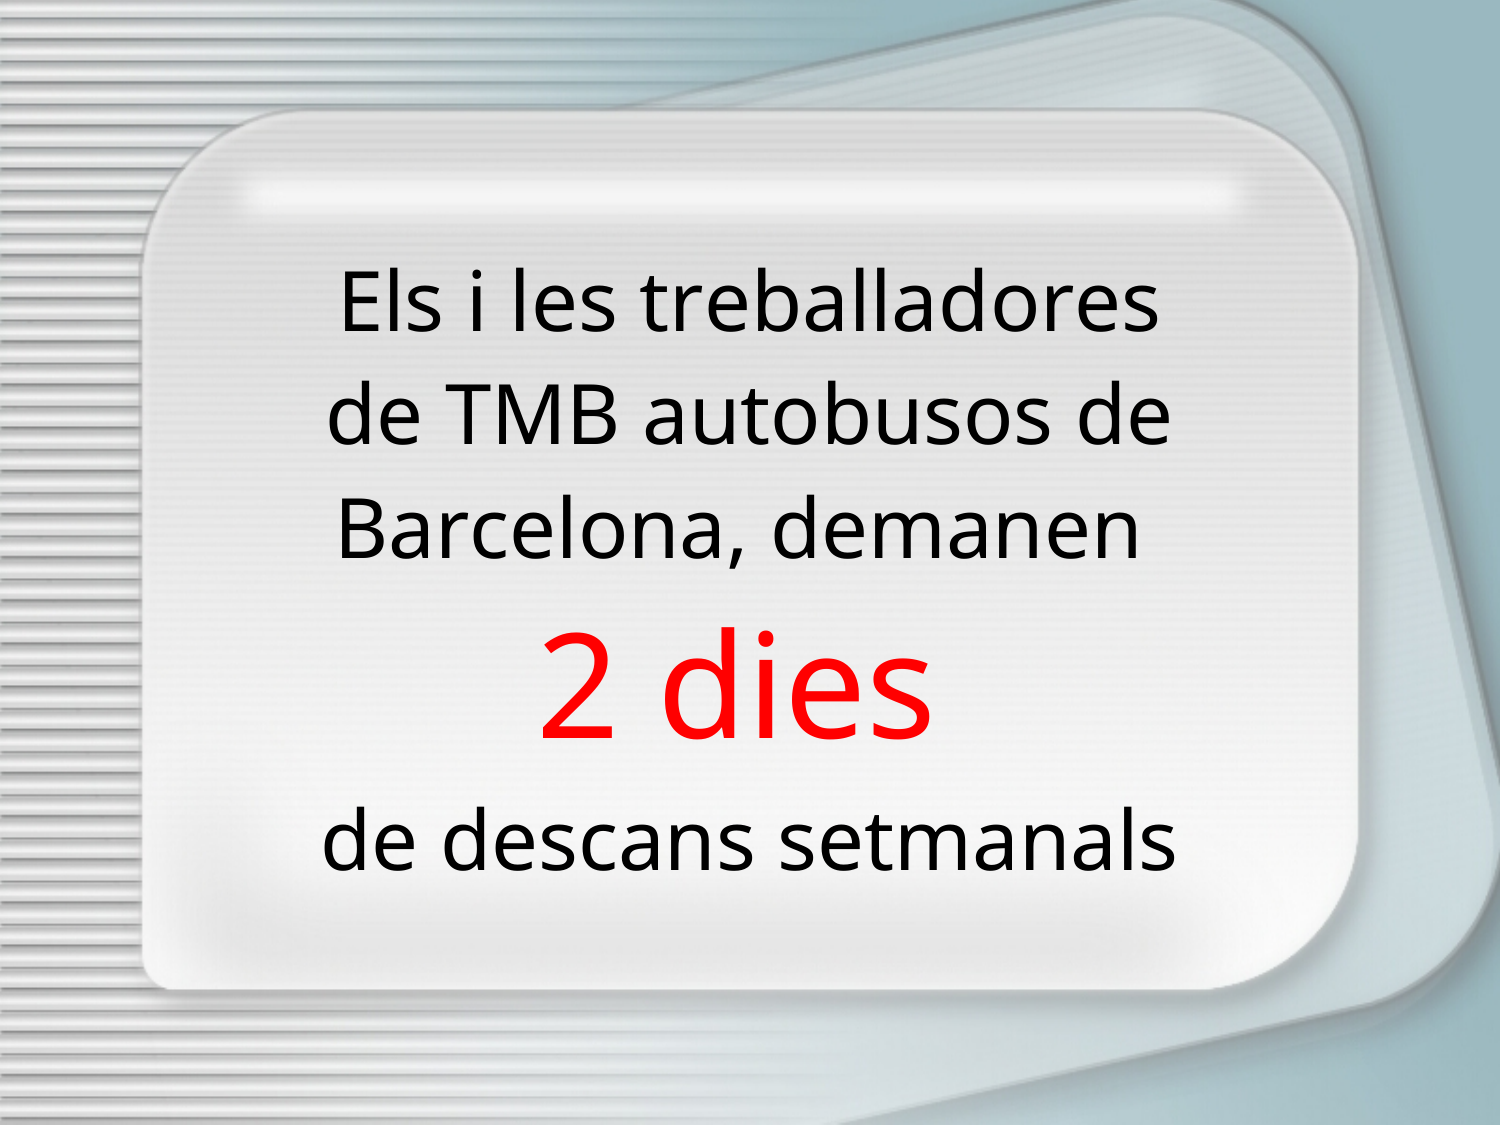

# Els i les treballadores de TMB autobusos de Barcelona, demanen 2 dies de descans setmanals